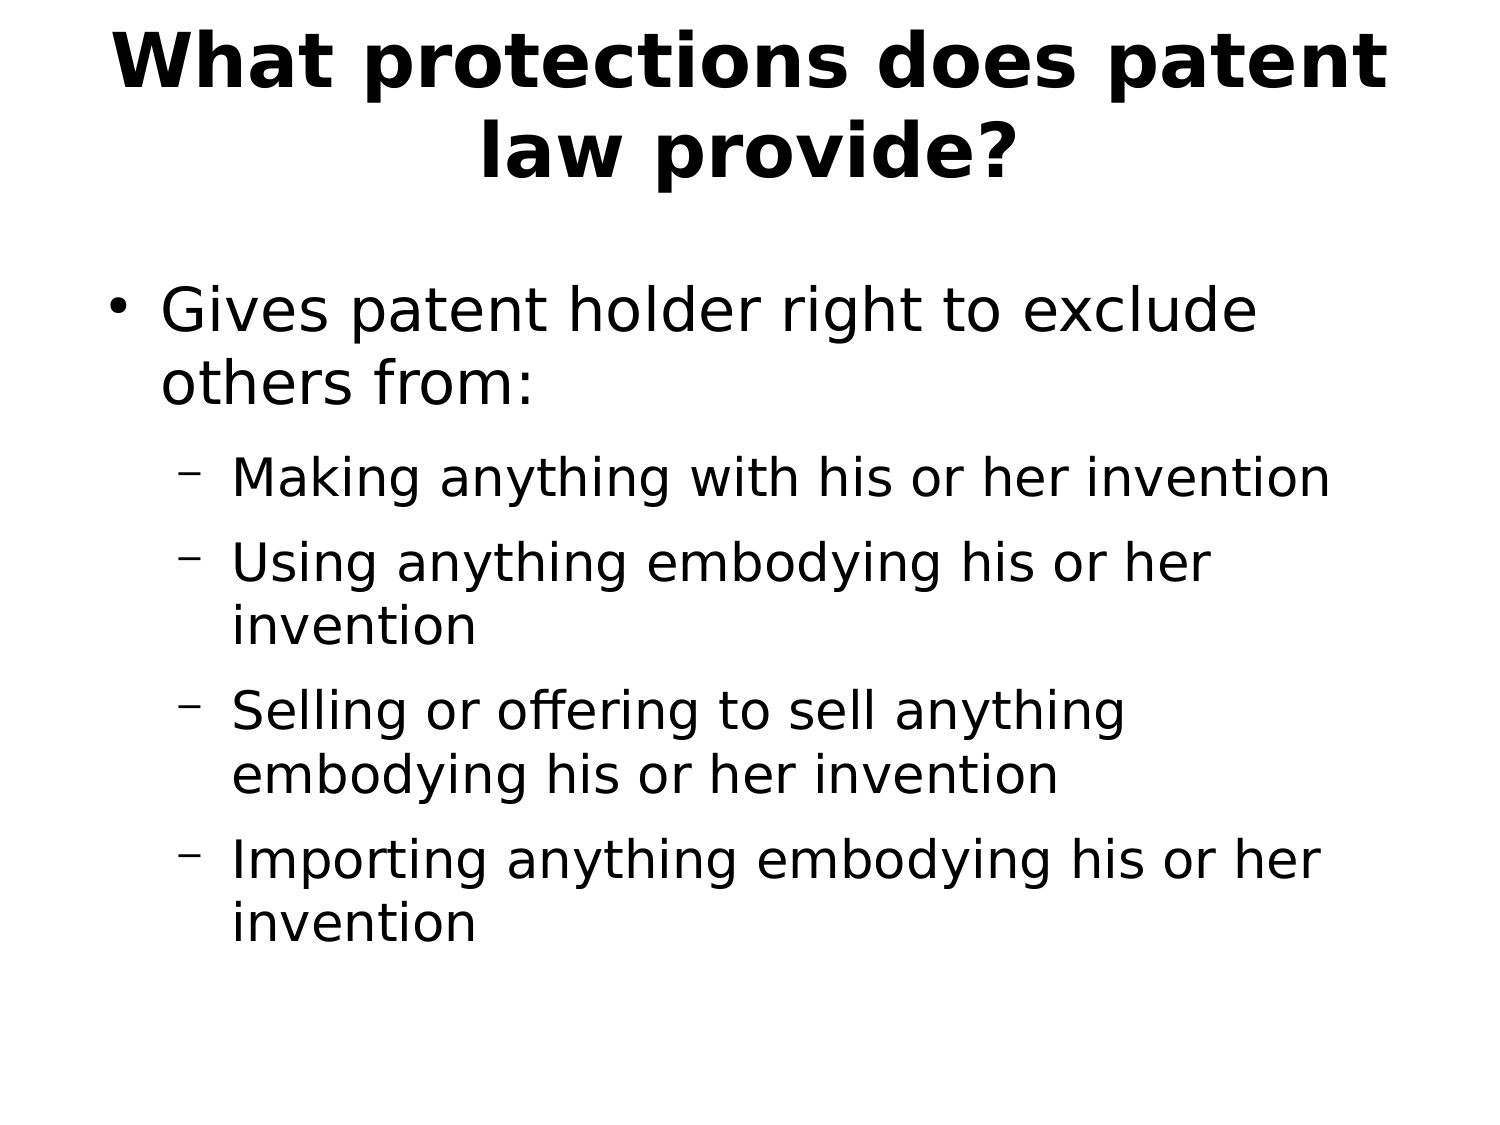

# What protections does patent law provide?
Gives patent holder right to exclude others from:
Making anything with his or her invention
Using anything embodying his or her invention
Selling or offering to sell anything embodying his or her invention
Importing anything embodying his or her invention